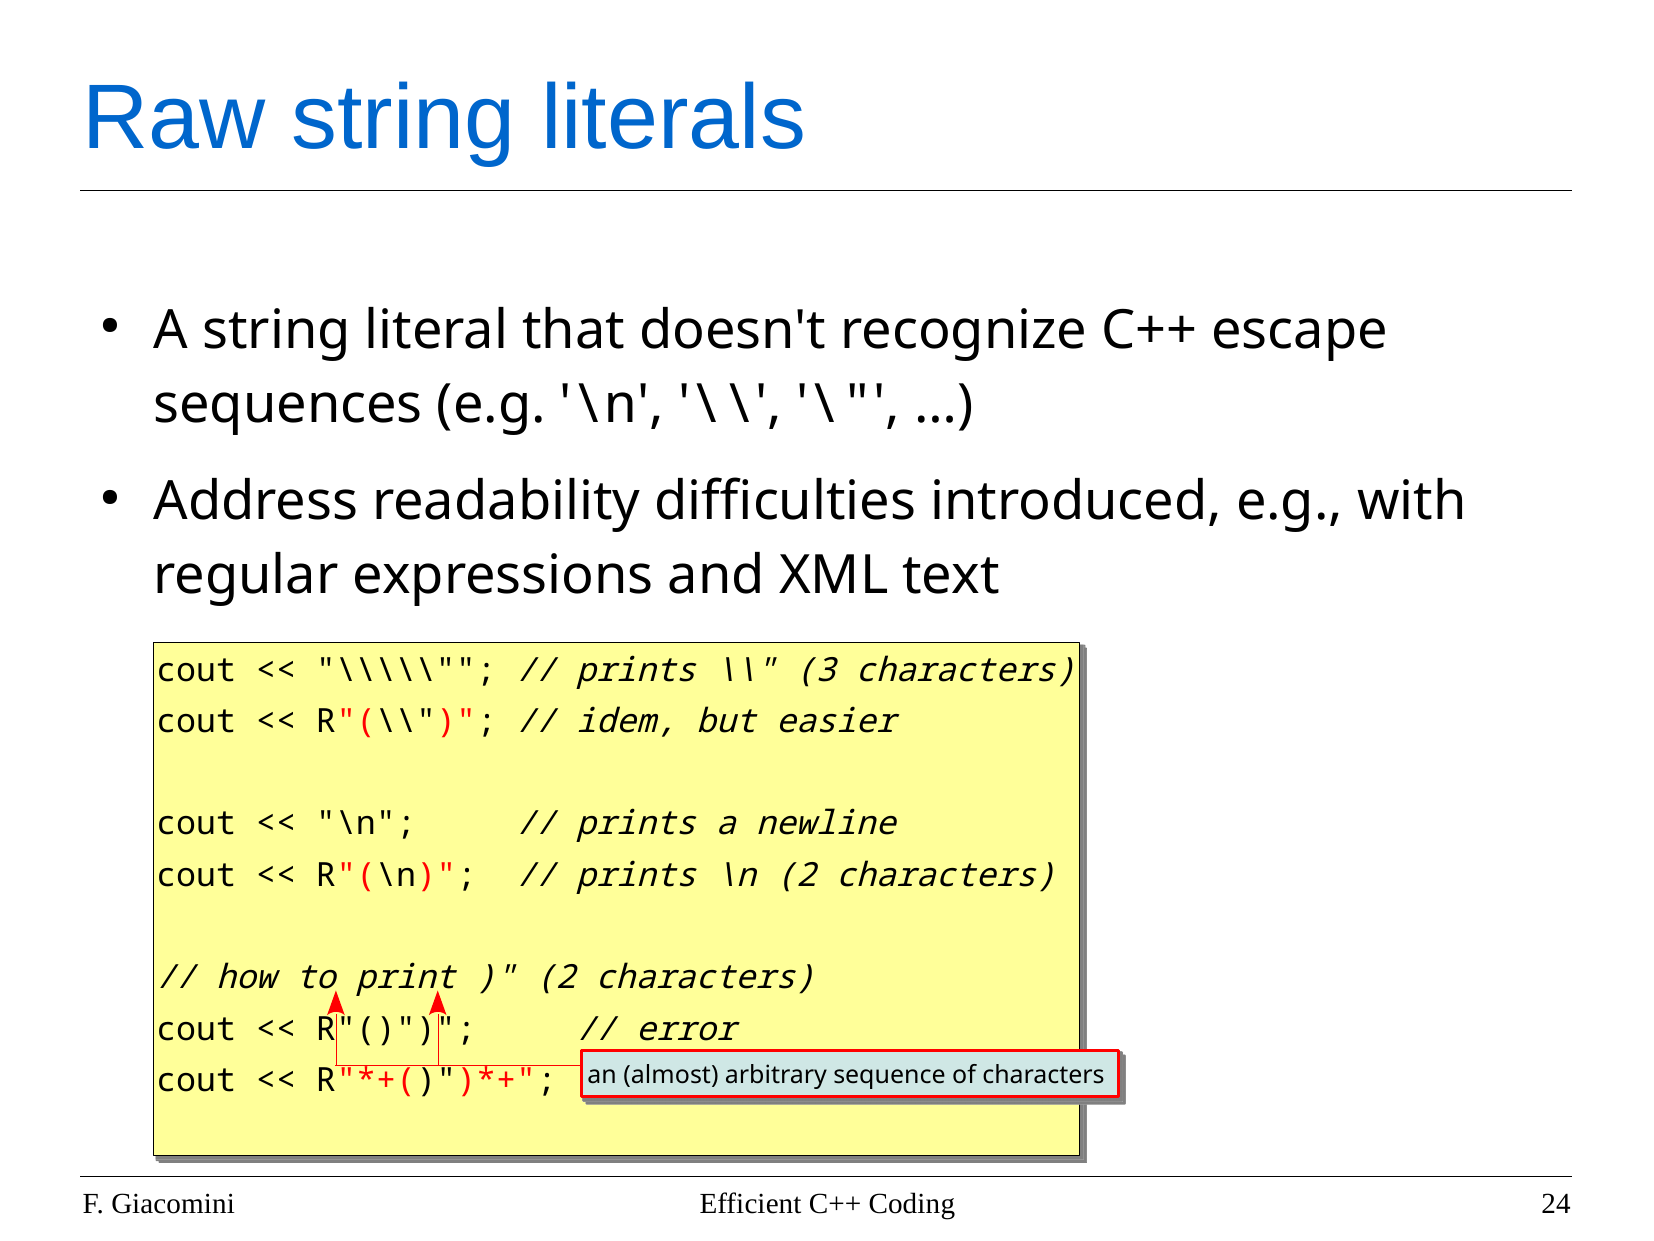

# Raw string literals
A string literal that doesn't recognize C++ escape sequences (e.g. '\n', '\\', '\"', …)
Address readability difficulties introduced, e.g., with regular expressions and XML text
cout << "\\\\\""; // prints \\" (3 characters)
cout << R"(\\")"; // idem, but easier
cout << "\n"; // prints a newline
cout << R"(\n)"; // prints \n (2 characters)
// how to print )" (2 characters)
cout << R"()")"; // error
cout << R"*+()")*+"; // ok
an (almost) arbitrary sequence of characters
F. Giacomini
Efficient C++ Coding
24